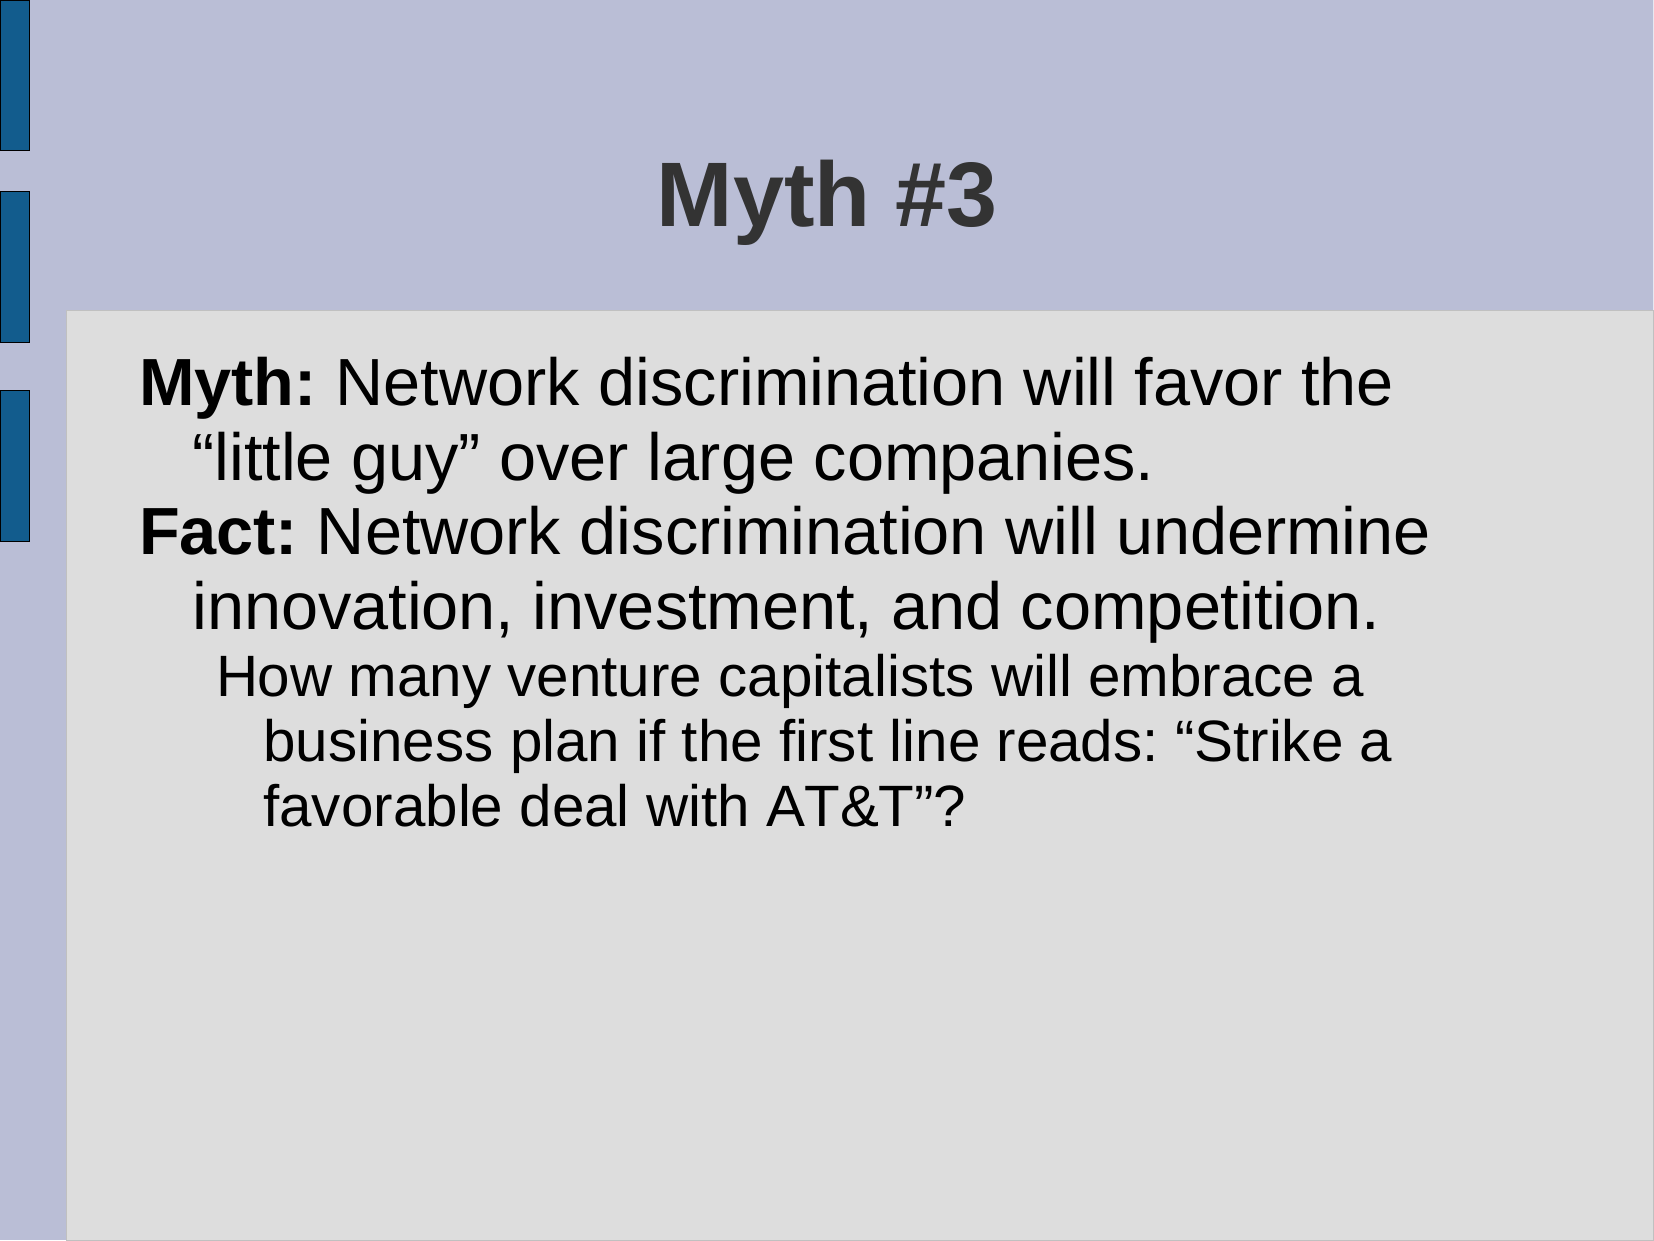

# Myth #3
Myth: Network discrimination will favor the “little guy” over large companies.
Fact: Network discrimination will undermine innovation, investment, and competition.
How many venture capitalists will embrace a business plan if the first line reads: “Strike a favorable deal with AT&T”?